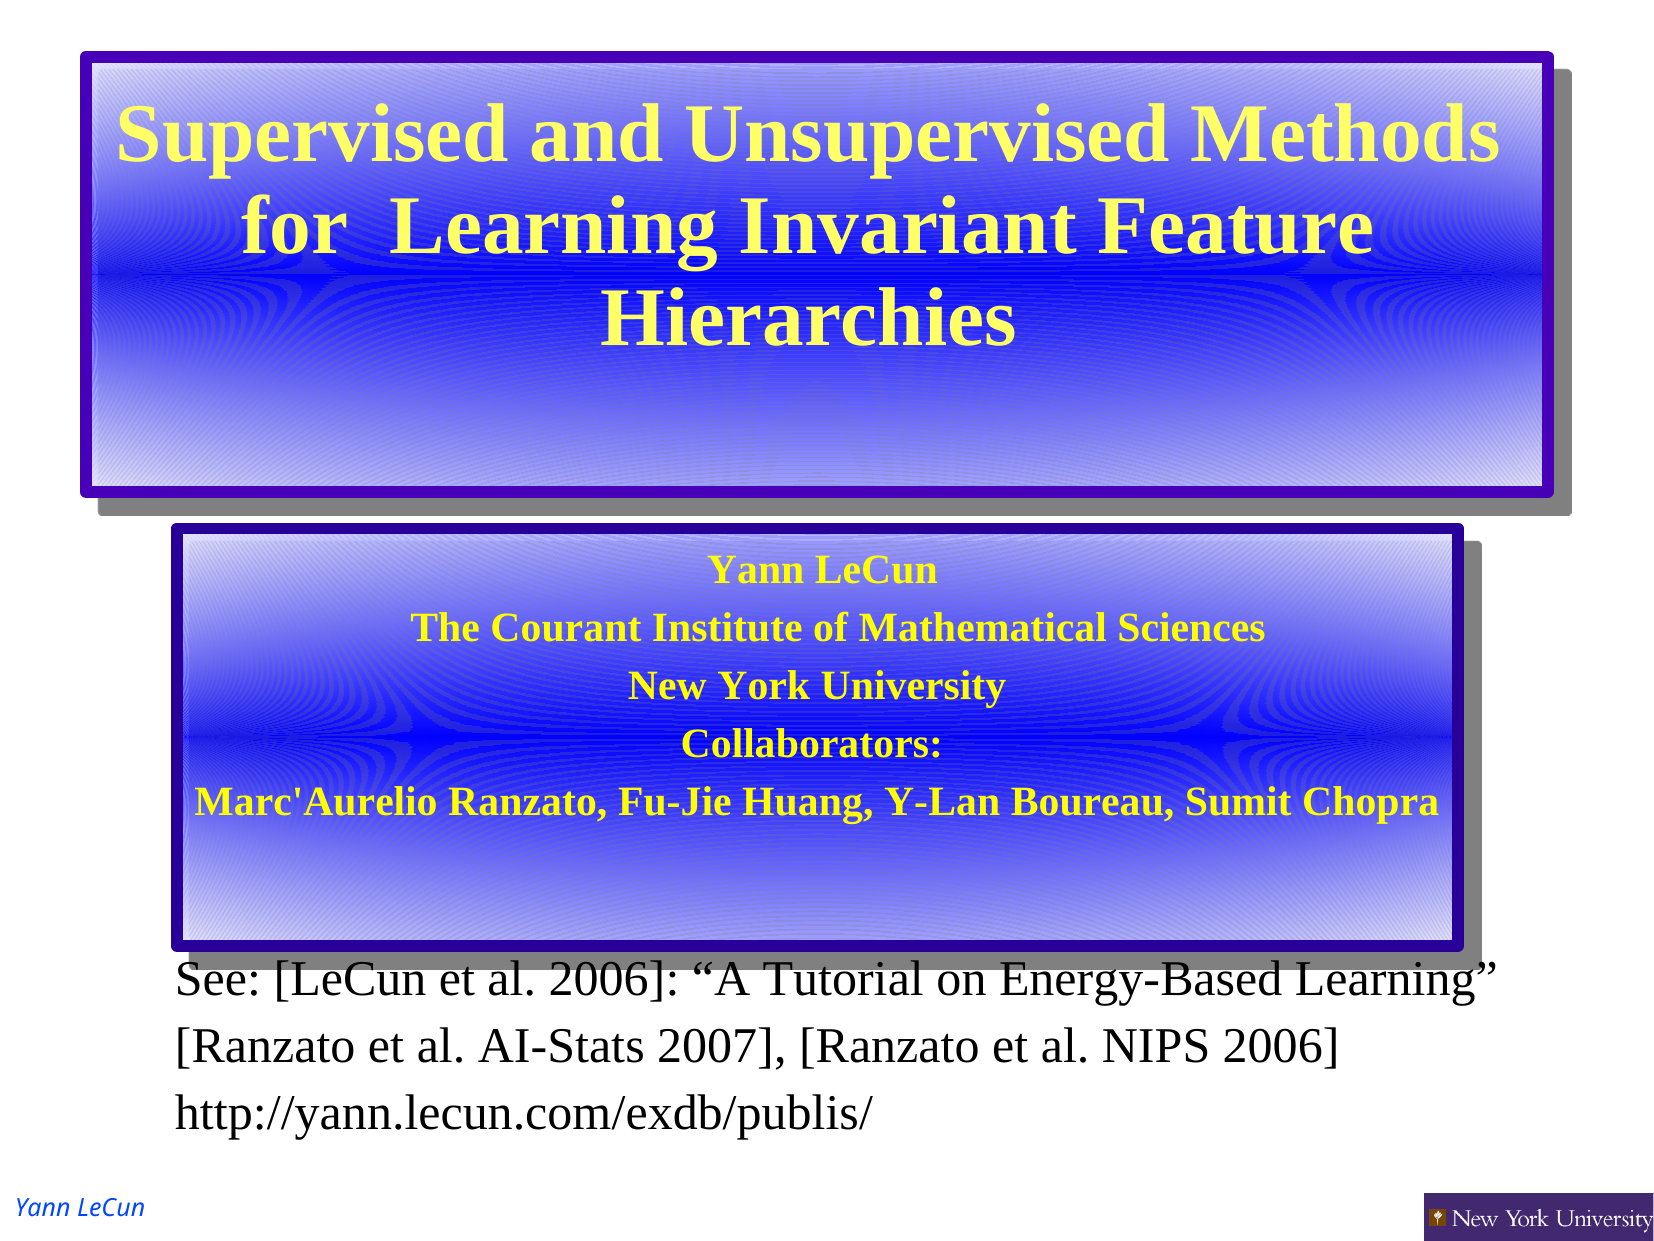

Supervised and Unsupervised Methods for Learning Invariant Feature Hierarchies
 Yann LeCun
 The Courant Institute of Mathematical Sciences
New York University
Collaborators:
Marc'Aurelio Ranzato, Fu-Jie Huang, Y-Lan Boureau, Sumit Chopra
See: [LeCun et al. 2006]: “A Tutorial on Energy-Based Learning”
[Ranzato et al. AI-Stats 2007], [Ranzato et al. NIPS 2006]
http://yann.lecun.com/exdb/publis/